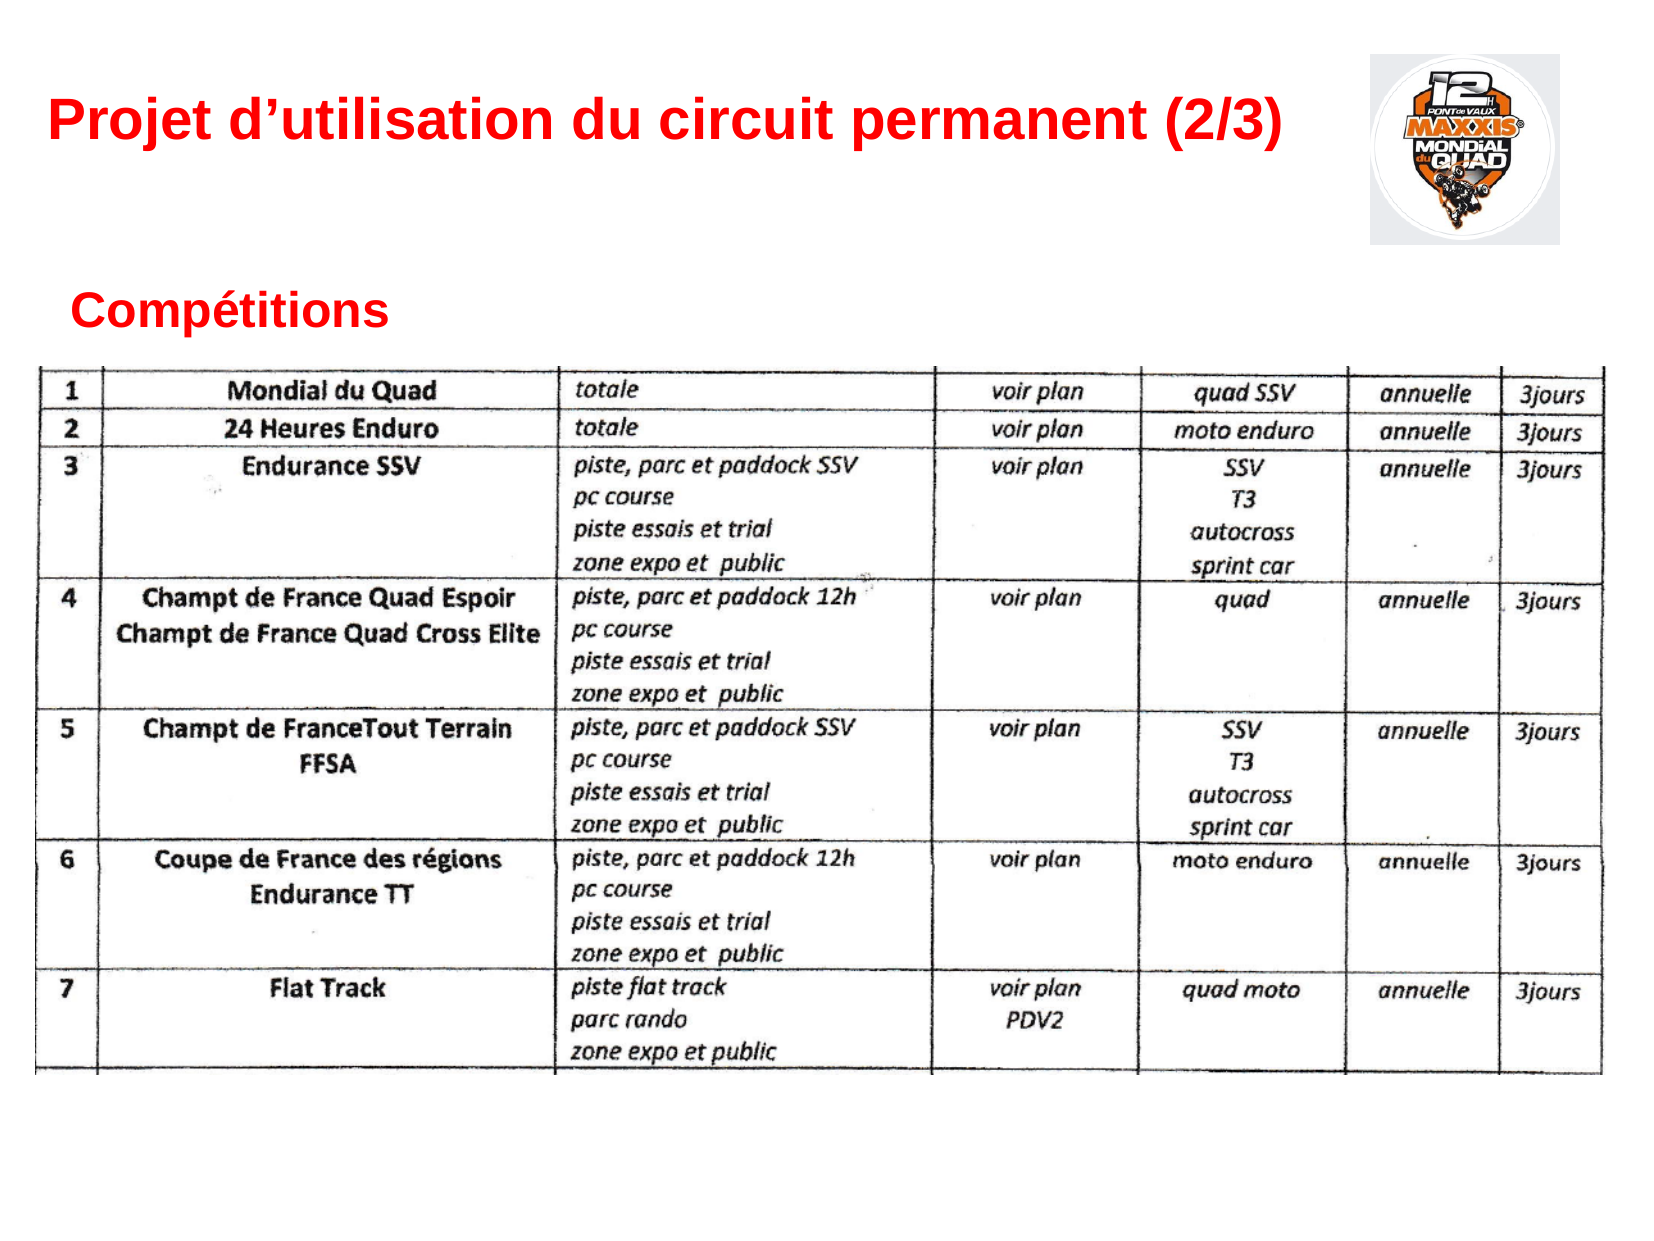

Projet d’utilisation du circuit permanent (2/3)
# Compétitions